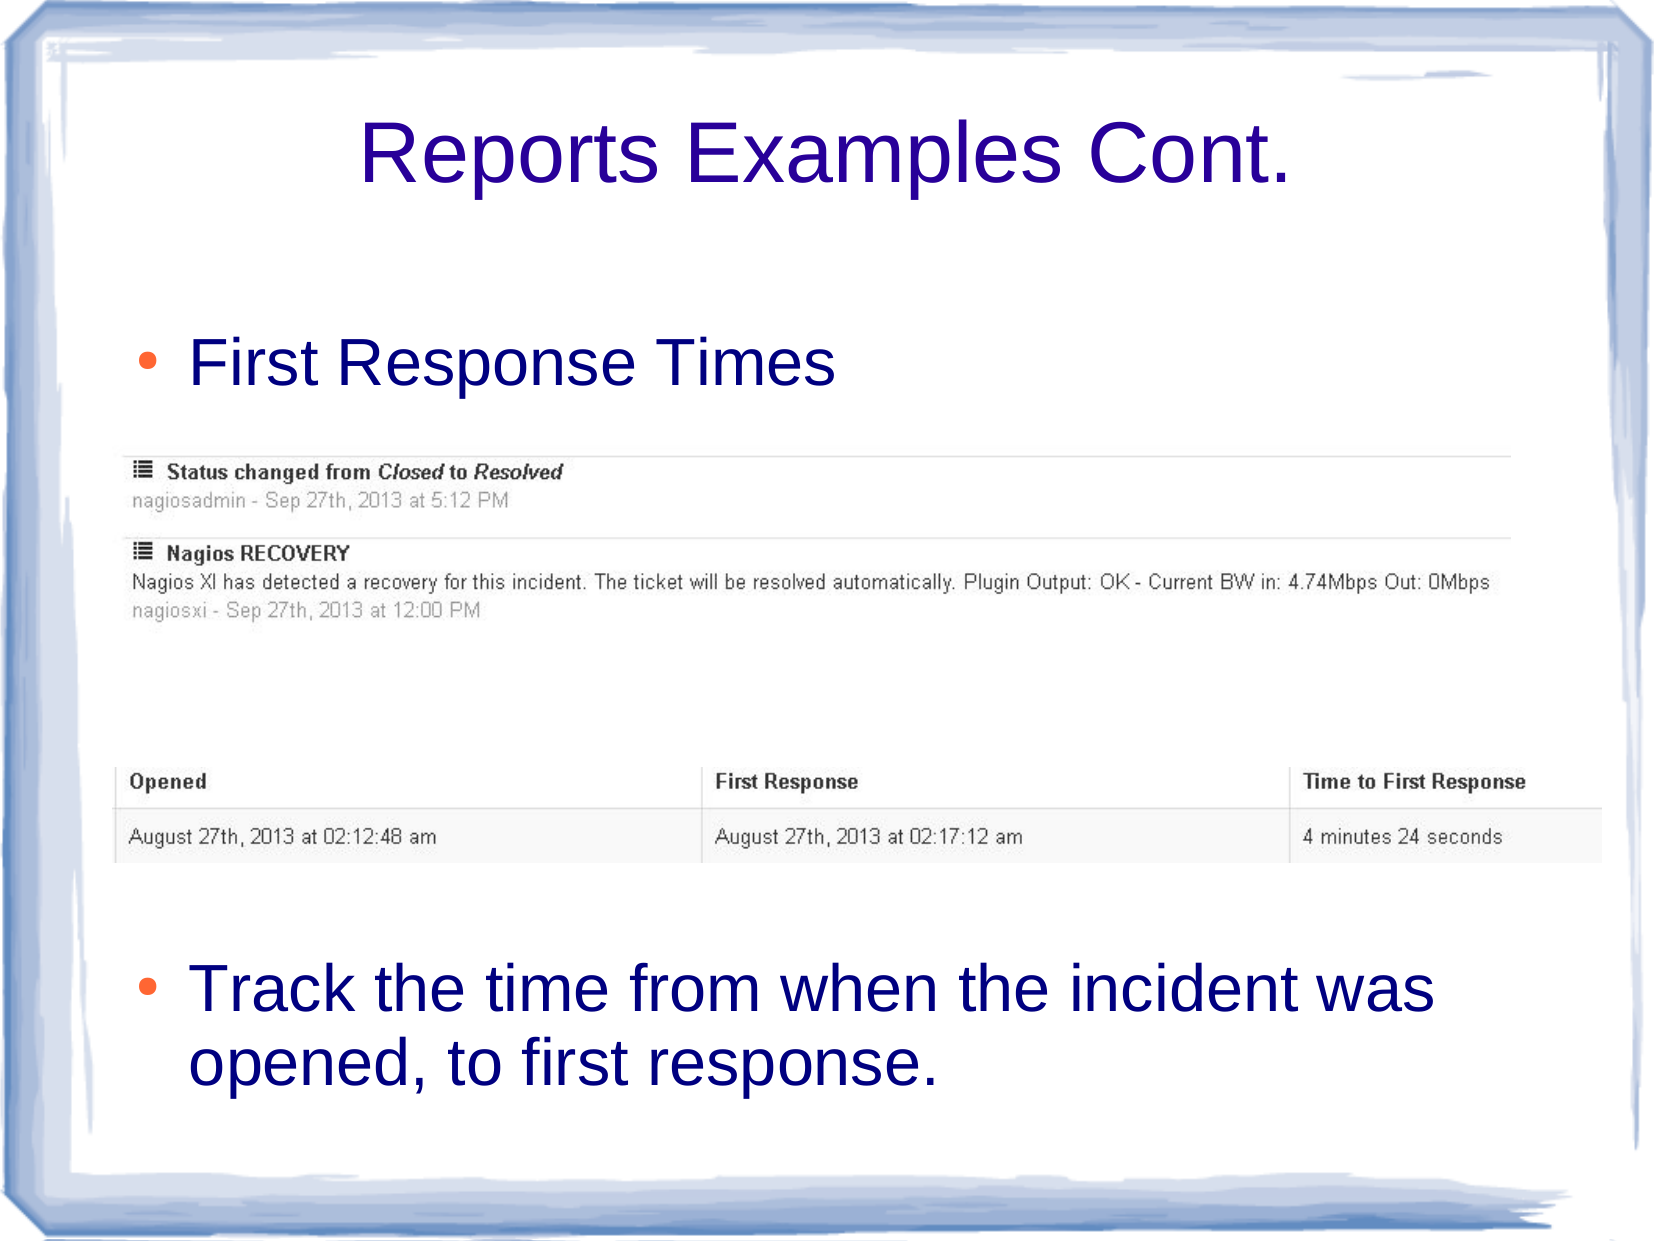

# Reports Examples Cont.
First Response Times
Track the time from when the incident was opened, to first response.